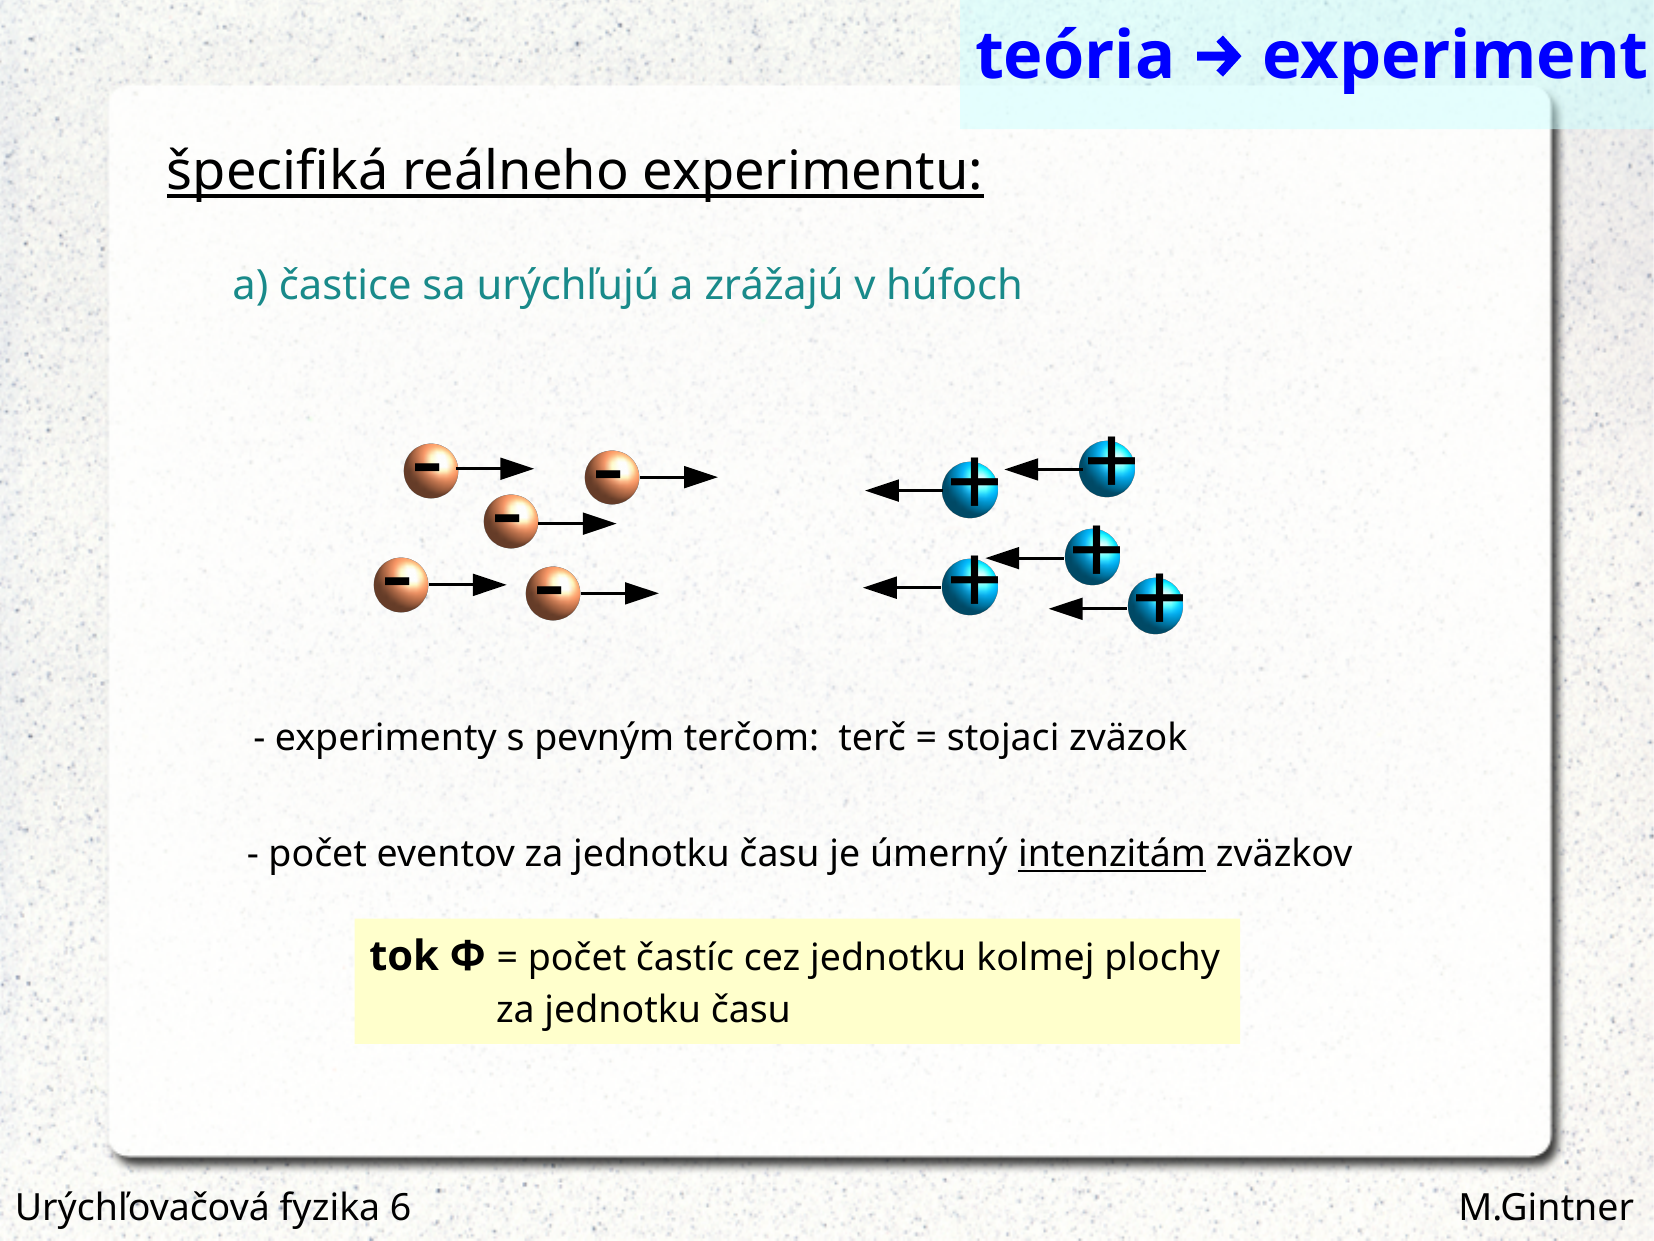

teória → experiment
špecifiká reálneho experimentu:
a) častice sa urýchľujú a zrážajú v húfoch
-
-
-
-
-
+
+
+
+
+
- experimenty s pevným terčom: terč = stojaci zväzok
- počet eventov za jednotku času je úmerný intenzitám zväzkov
tok Φ = počet častíc cez jednotku kolmej plochy
 za jednotku času
Urýchľovačová fyzika 6
M.Gintner